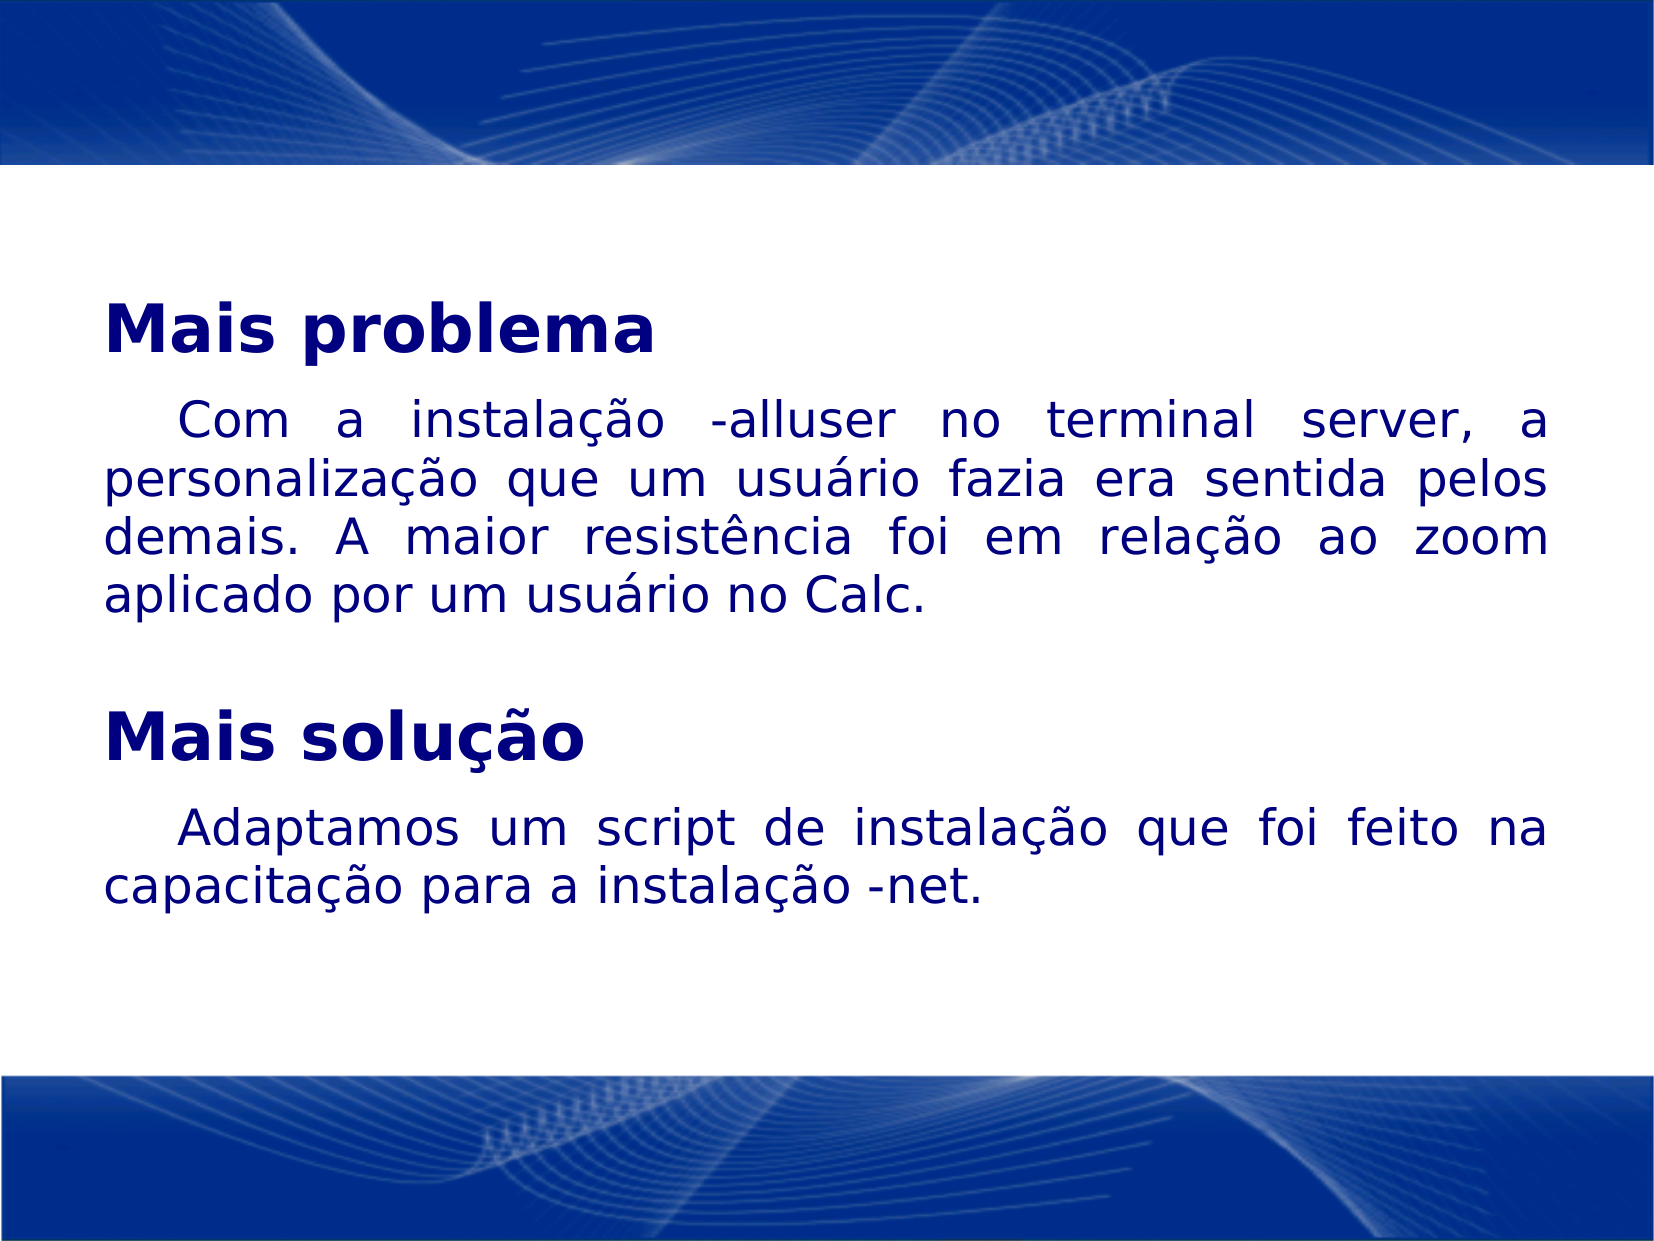

Mais problema
	Com a instalação -alluser no terminal server, a personalização que um usuário fazia era sentida pelos demais. A maior resistência foi em relação ao zoom aplicado por um usuário no Calc.
Mais solução
	Adaptamos um script de instalação que foi feito na capacitação para a instalação -net.